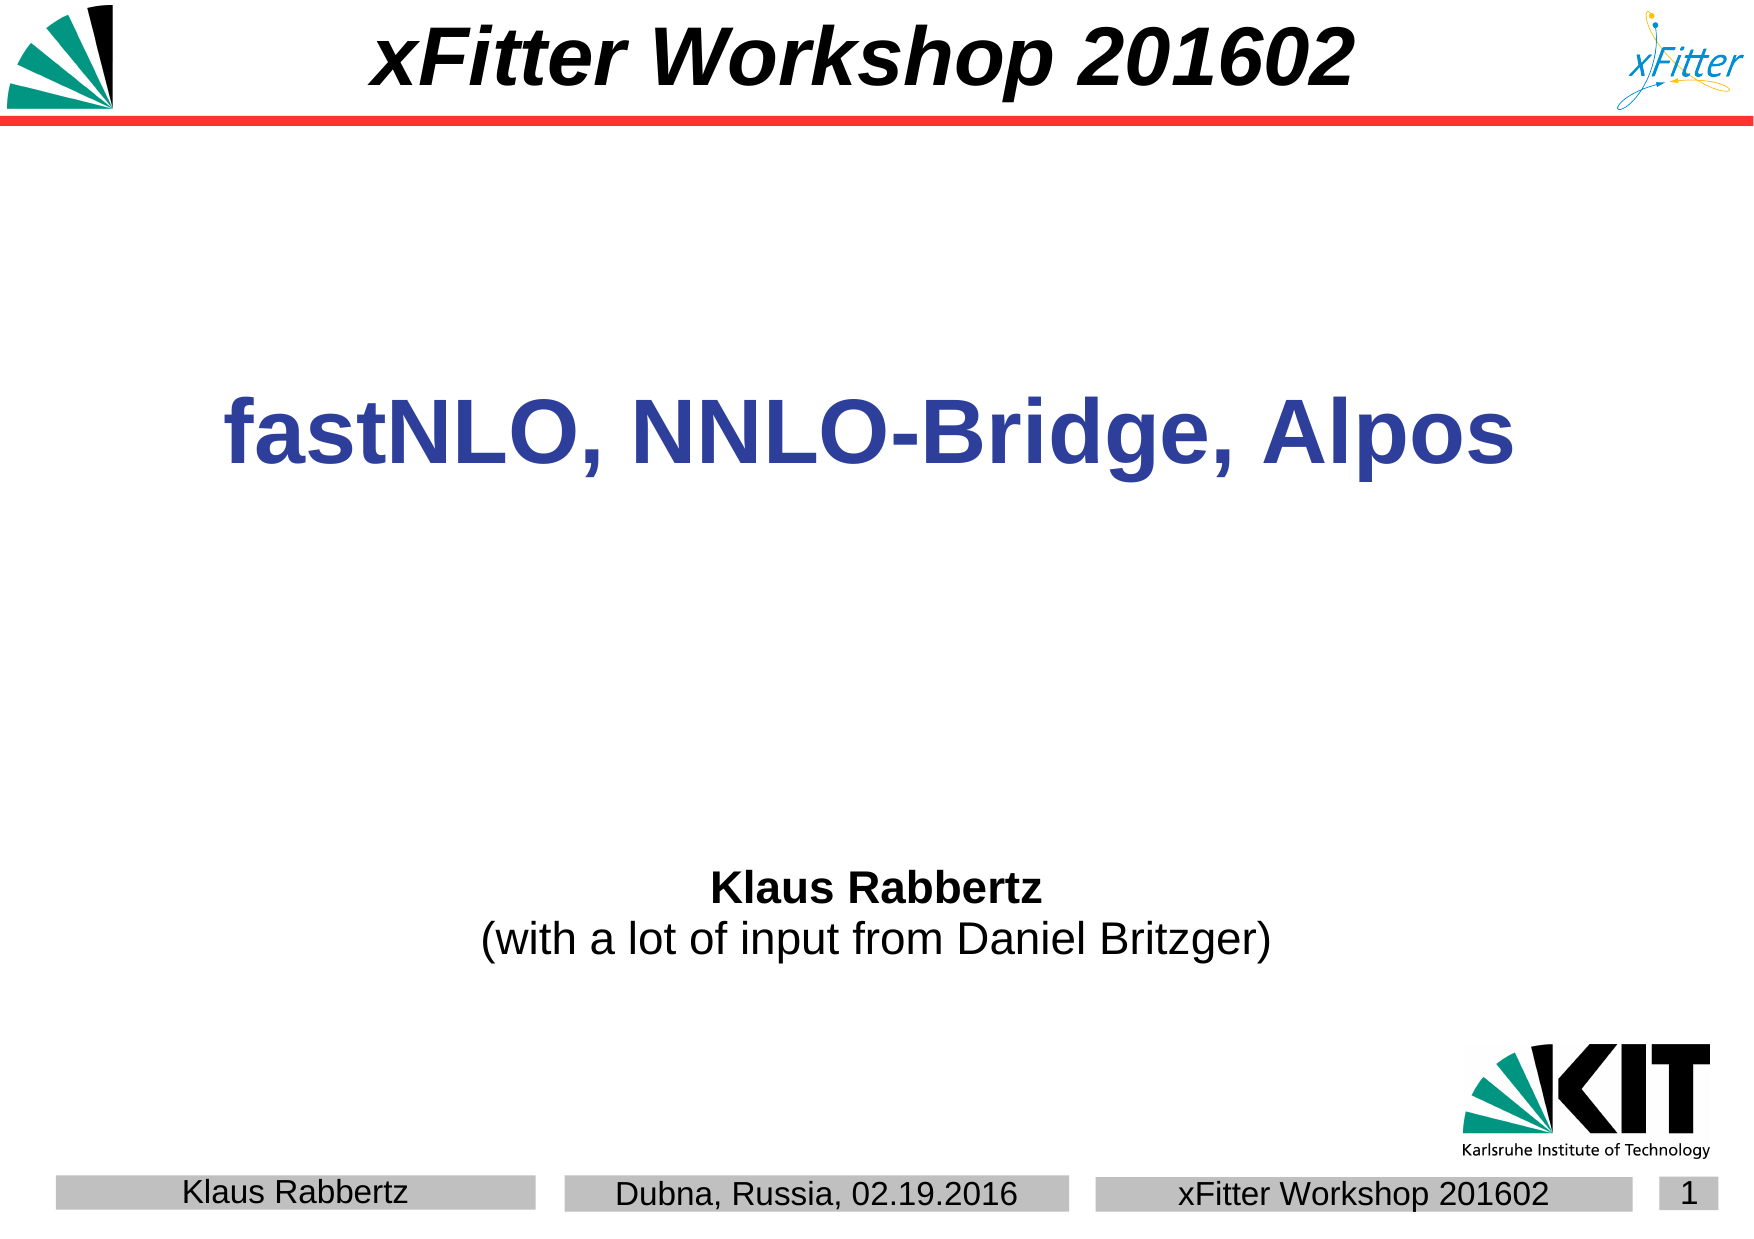

# xFitter Workshop 201602
fastNLO, NNLO-Bridge, Alpos
Klaus Rabbertz
(with a lot of input from Daniel Britzger)